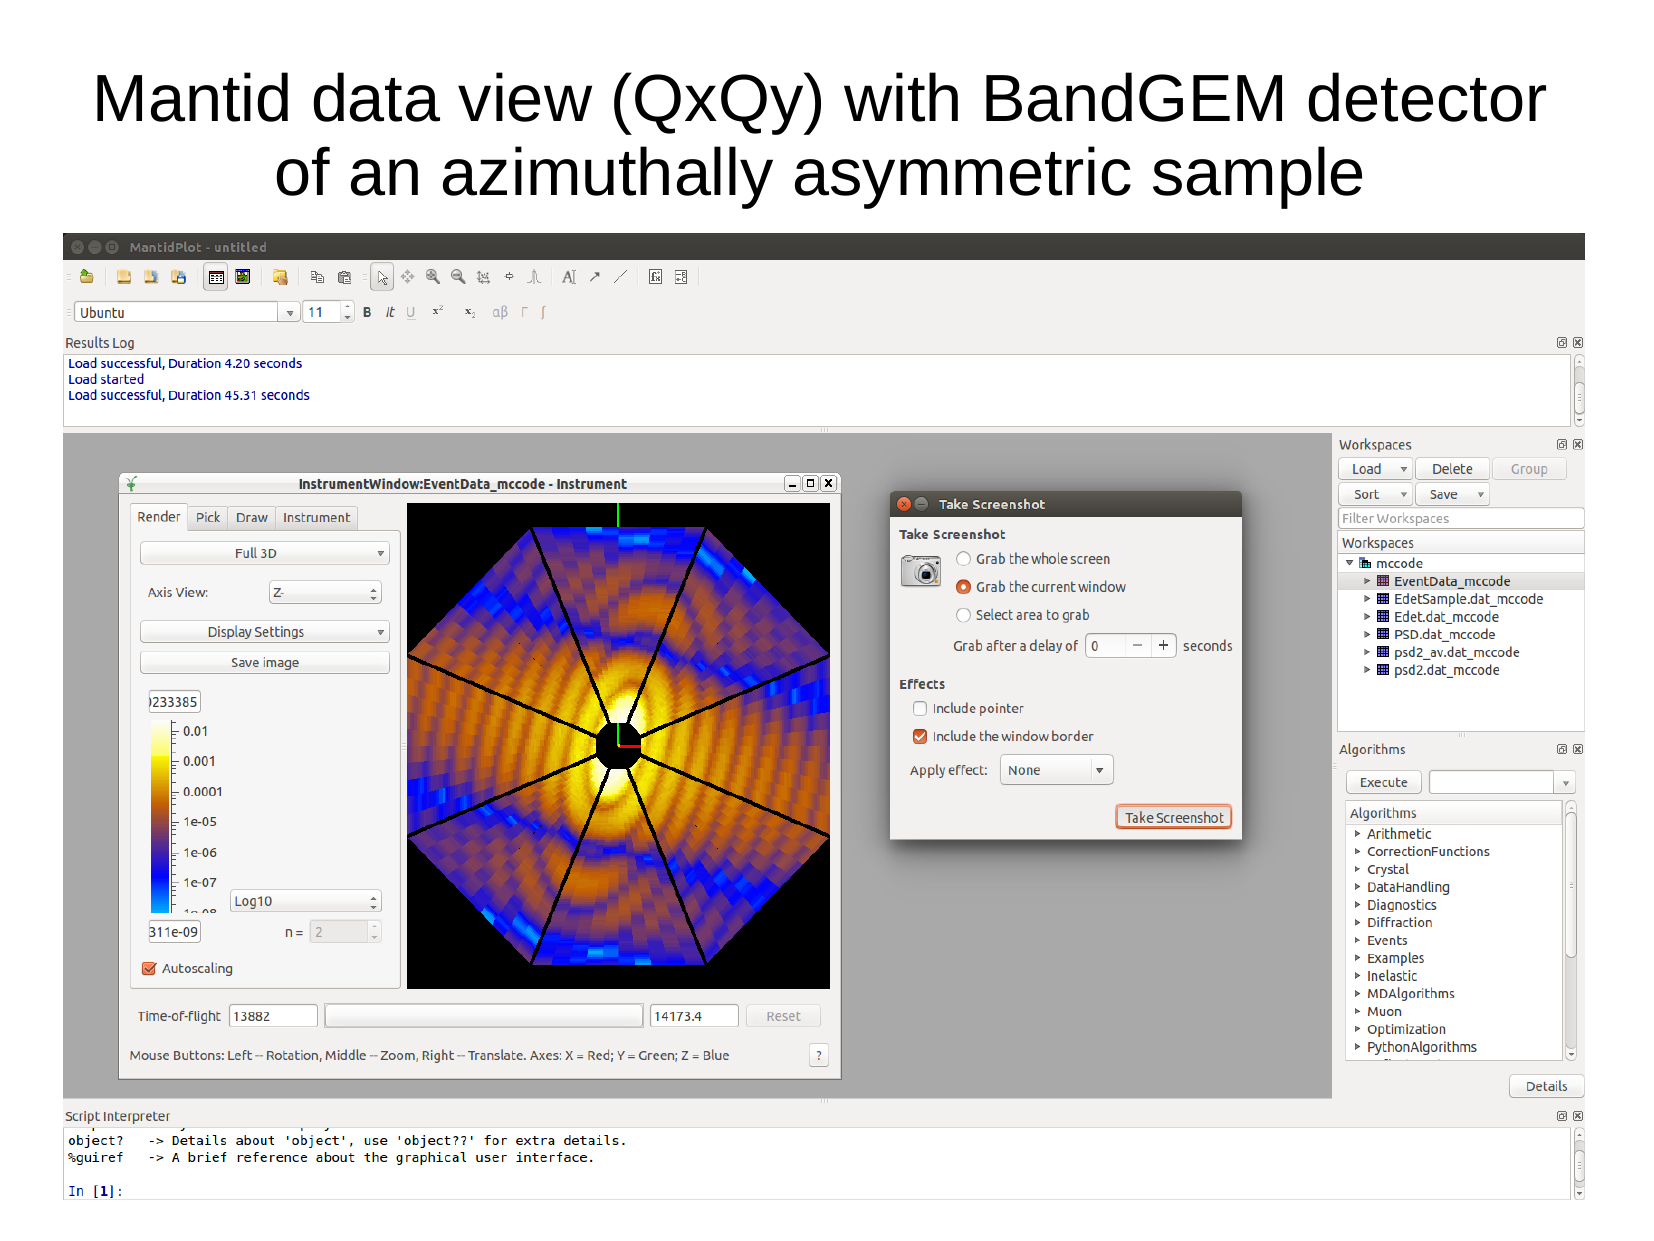

# Mantid data view (QxQy) with BandGEM detector of an azimuthally asymmetric sample
13